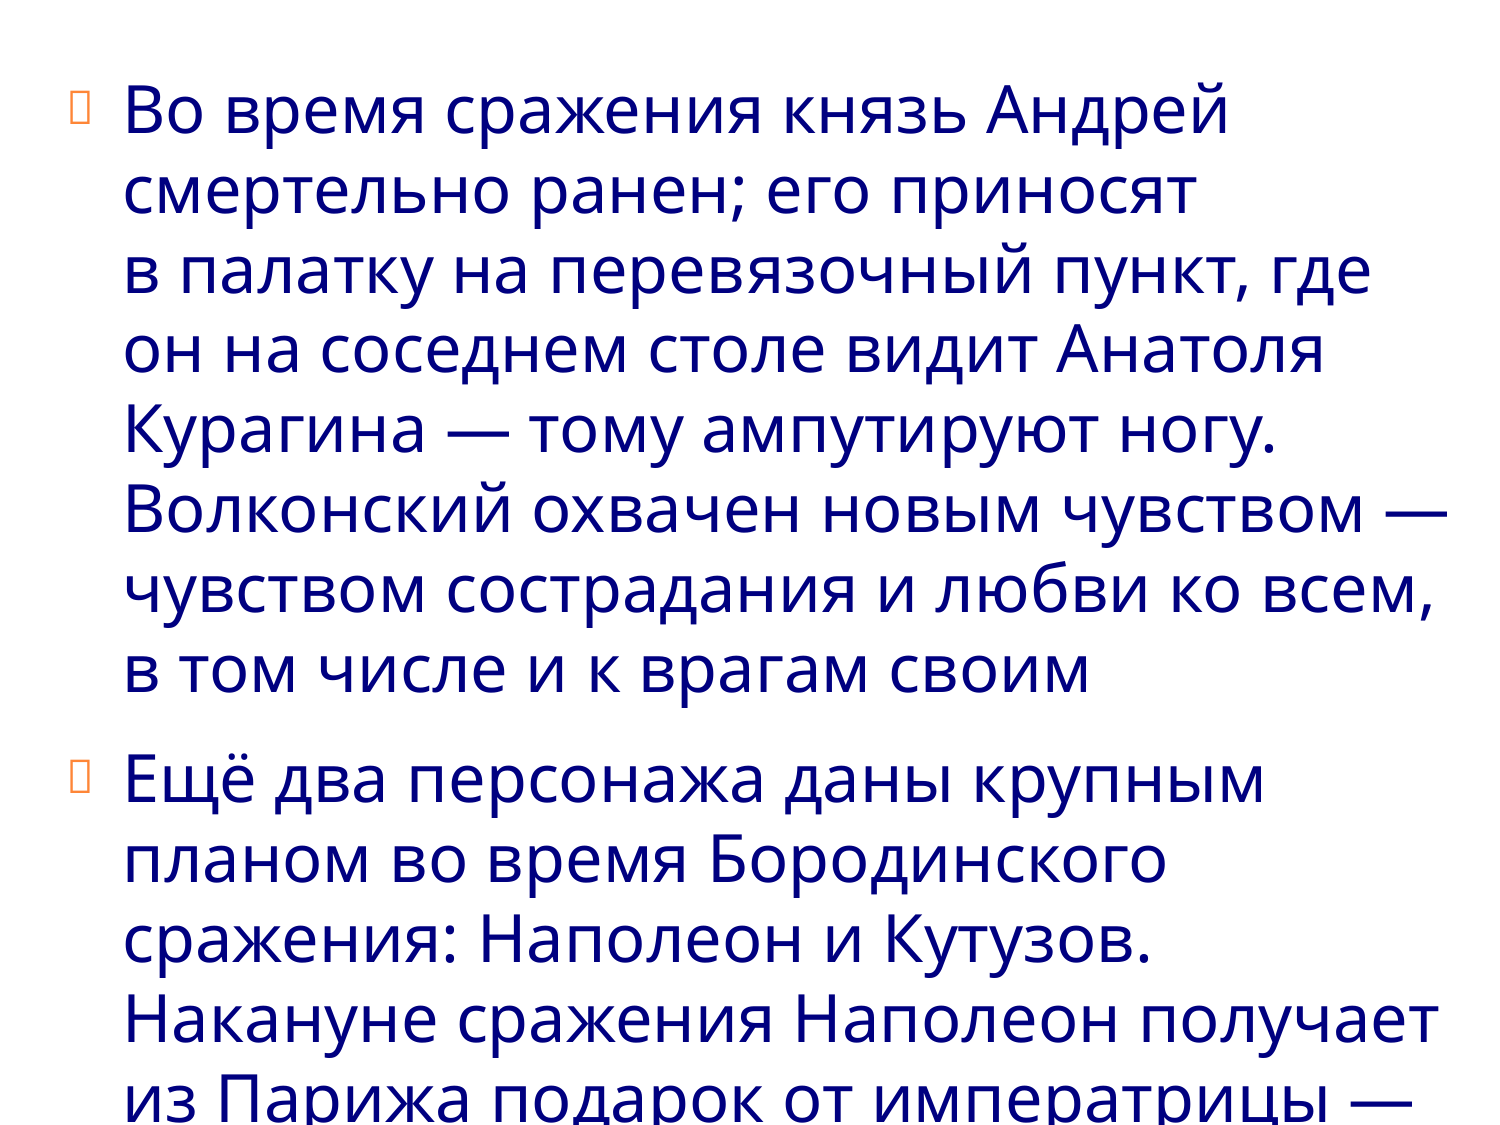

# Во время сражения князь Андрей смертельно ранен; его приносят в палатку на перевязочный пункт, где он на соседнем столе видит Анатоля Курагина — тому ампутируют ногу. Волконский охвачен новым чувством — чувством сострадания и любви ко всем, в том числе и к врагам своим
Ещё два персонажа даны крупным планом во время Бородинского сражения: Наполеон и Кутузов. Накануне сражения Наполеон получает из Парижа подарок от императрицы — портрет сына.